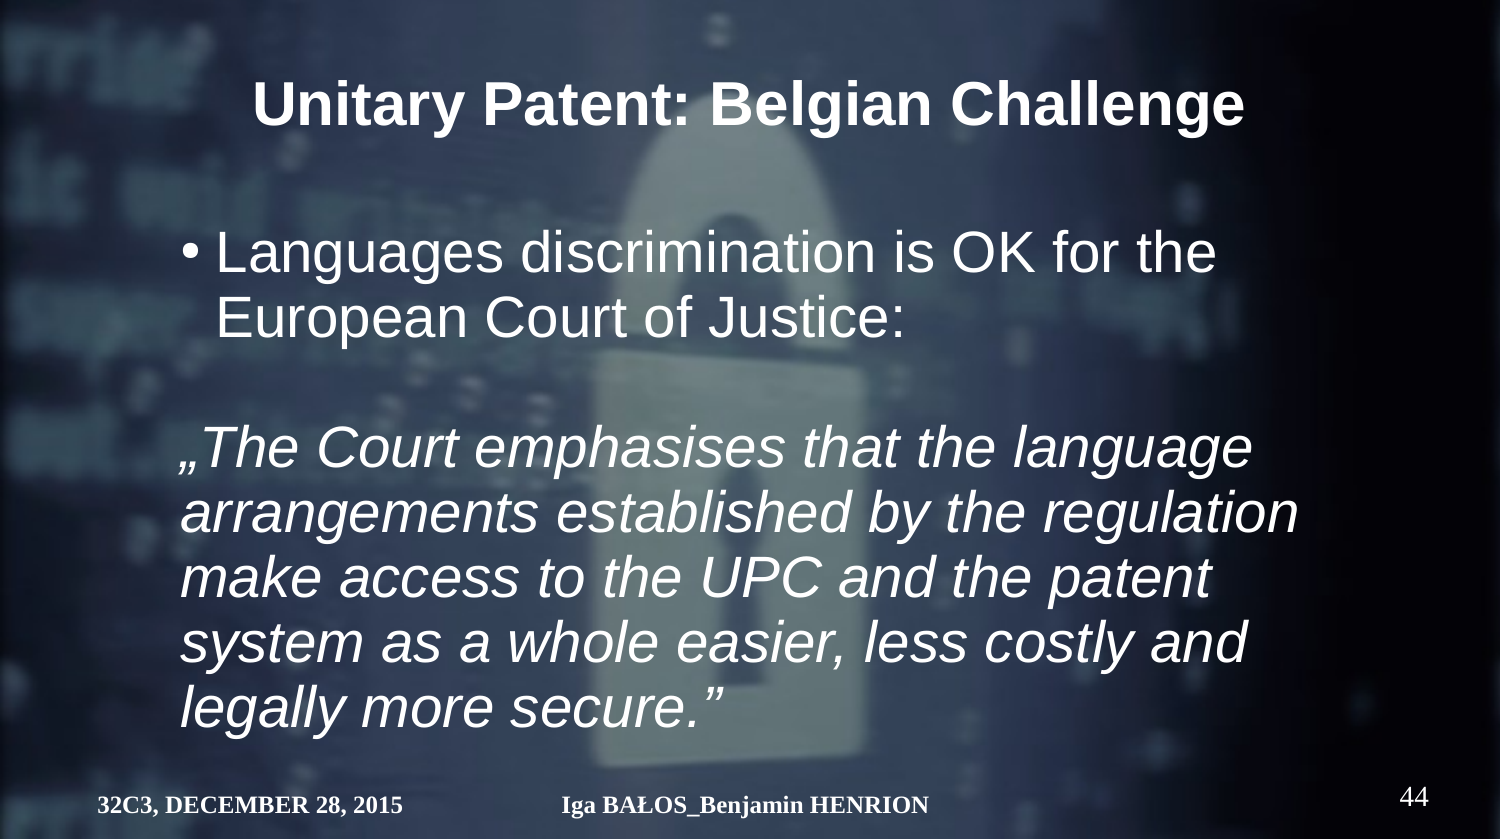

# Unitary Patent: Belgian Challenge
Languages discrimination is OK for the European Court of Justice:
„The Court emphasises that the language arrangements established by the regulation make access to the UPC and the patent system as a whole easier, less costly and legally more secure.”
44
32C3, DECEMBER 22, 2015
Iga BAŁOS_Benjamin HENRION